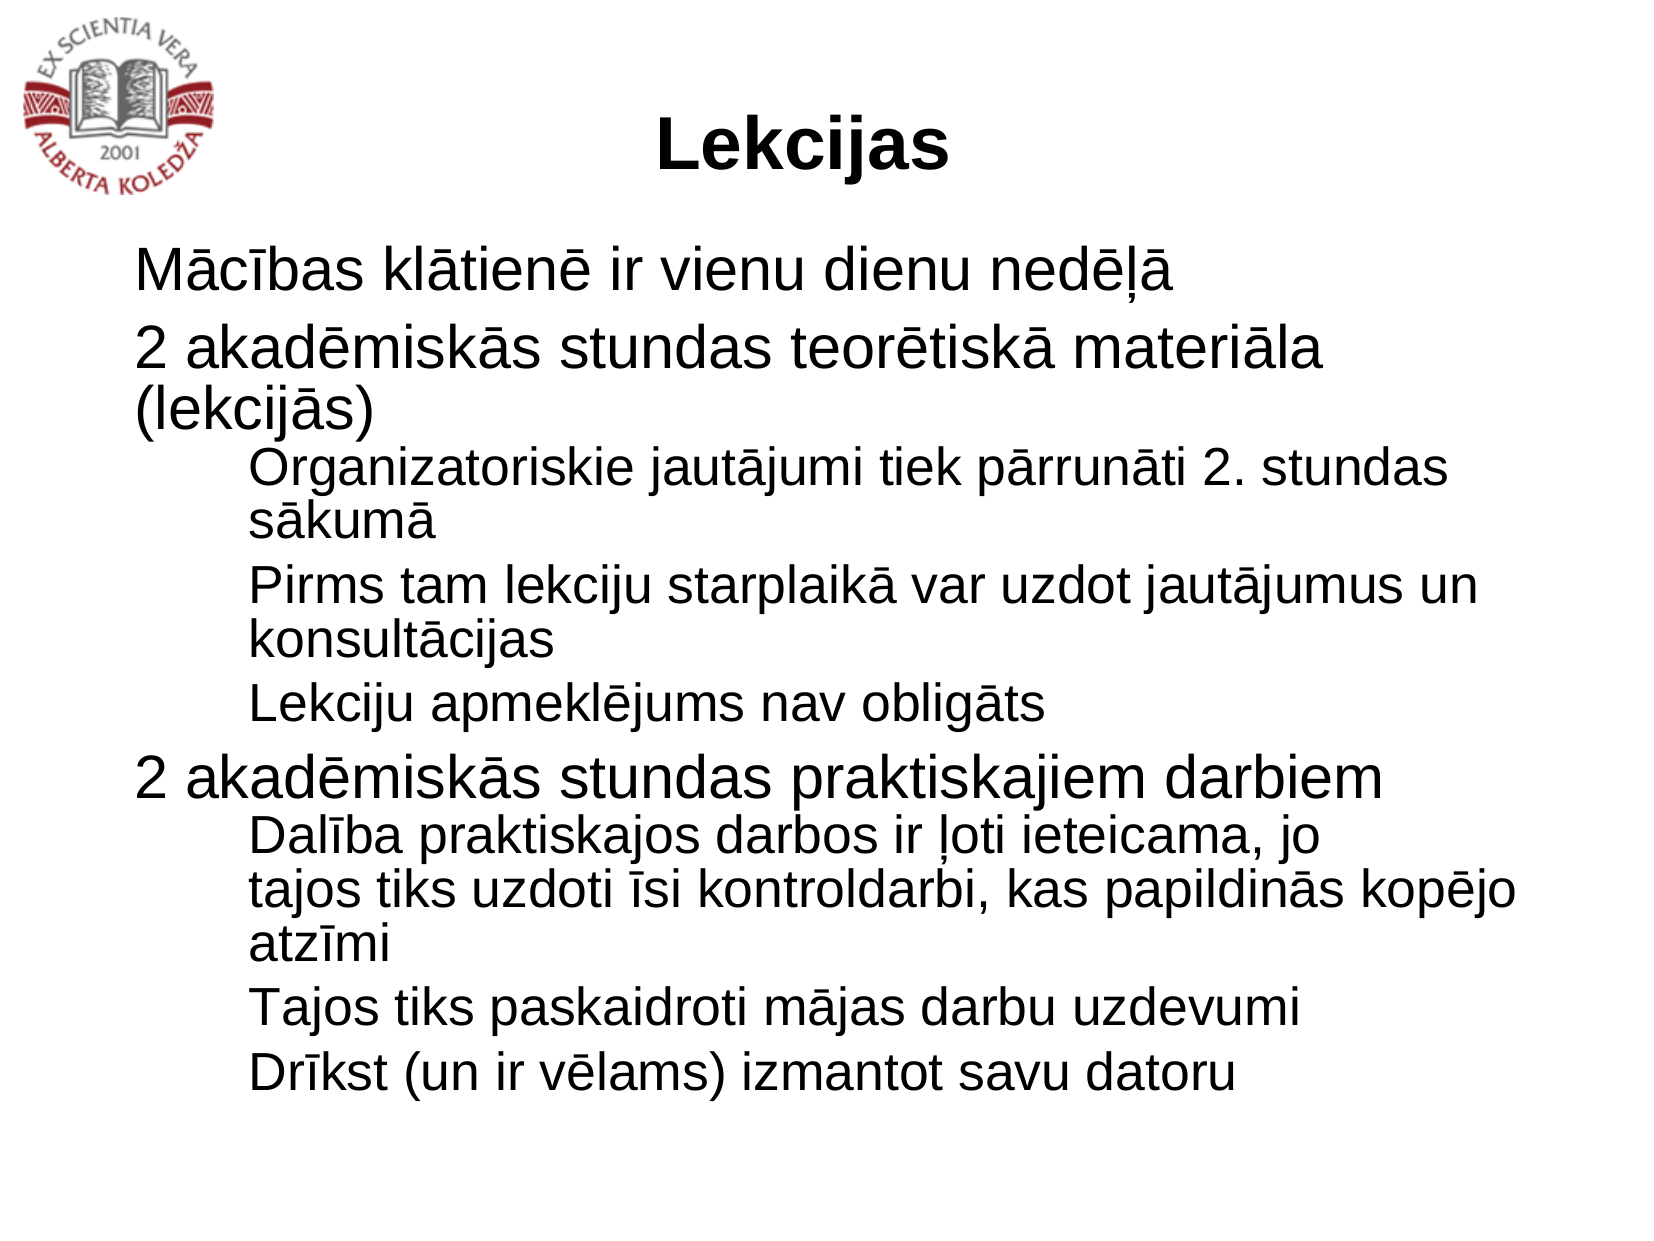

# Lekcijas
Mācības klātienē ir vienu dienu nedēļā
2 akadēmiskās stundas teorētiskā materiāla (lekcijās)
Organizatoriskie jautājumi tiek pārrunāti 2. stundas sākumā
Pirms tam lekciju starplaikā var uzdot jautājumus un konsultācijas
Lekciju apmeklējums nav obligāts
2 akadēmiskās stundas praktiskajiem darbiem
Dalība praktiskajos darbos ir ļoti ieteicama, jo
	tajos tiks uzdoti īsi kontroldarbi, kas papildinās kopējo atzīmi
Tajos tiks paskaidroti mājas darbu uzdevumi
Drīkst (un ir vēlams) izmantot savu datoru